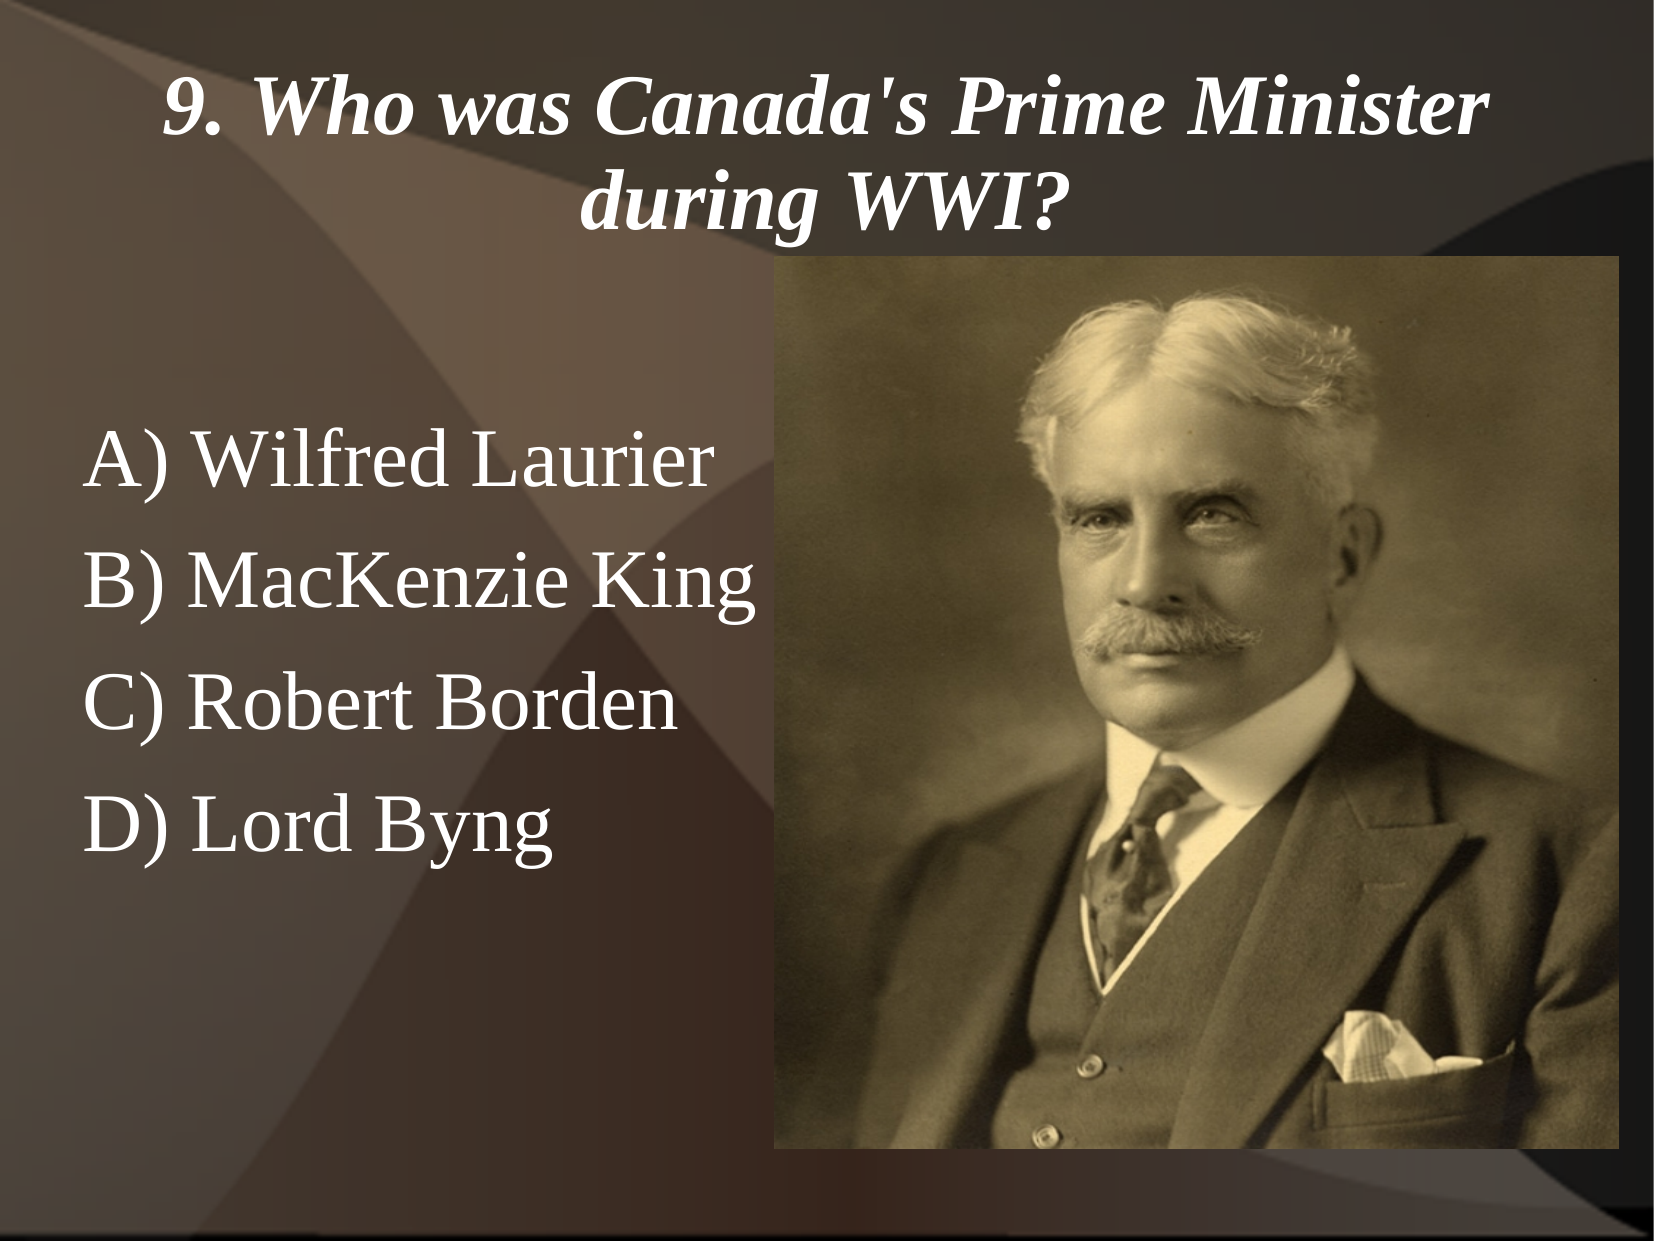

# 9. Who was Canada's Prime Minister during WWI?
A) Wilfred Laurier
B) MacKenzie King
C) Robert Borden
D) Lord Byng